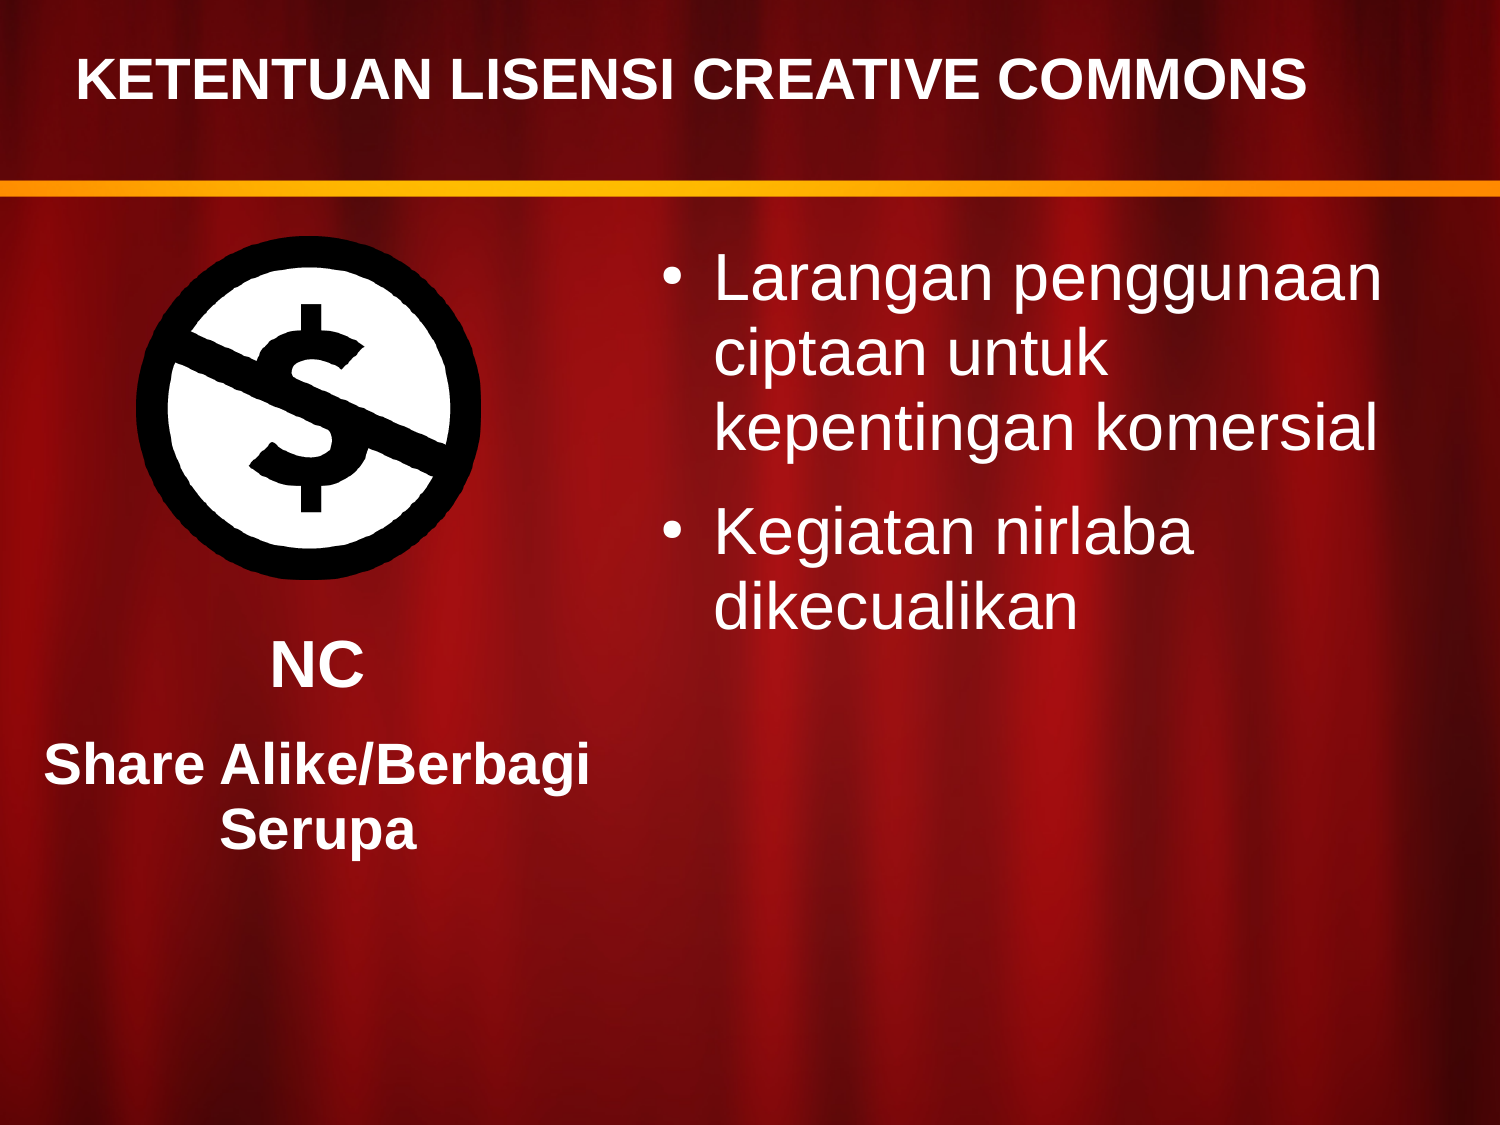

# KETENTUAN LISENSI CREATIVE COMMONS
NC
Share Alike/Berbagi Serupa
Larangan penggunaan ciptaan untuk kepentingan komersial
Kegiatan nirlaba dikecualikan